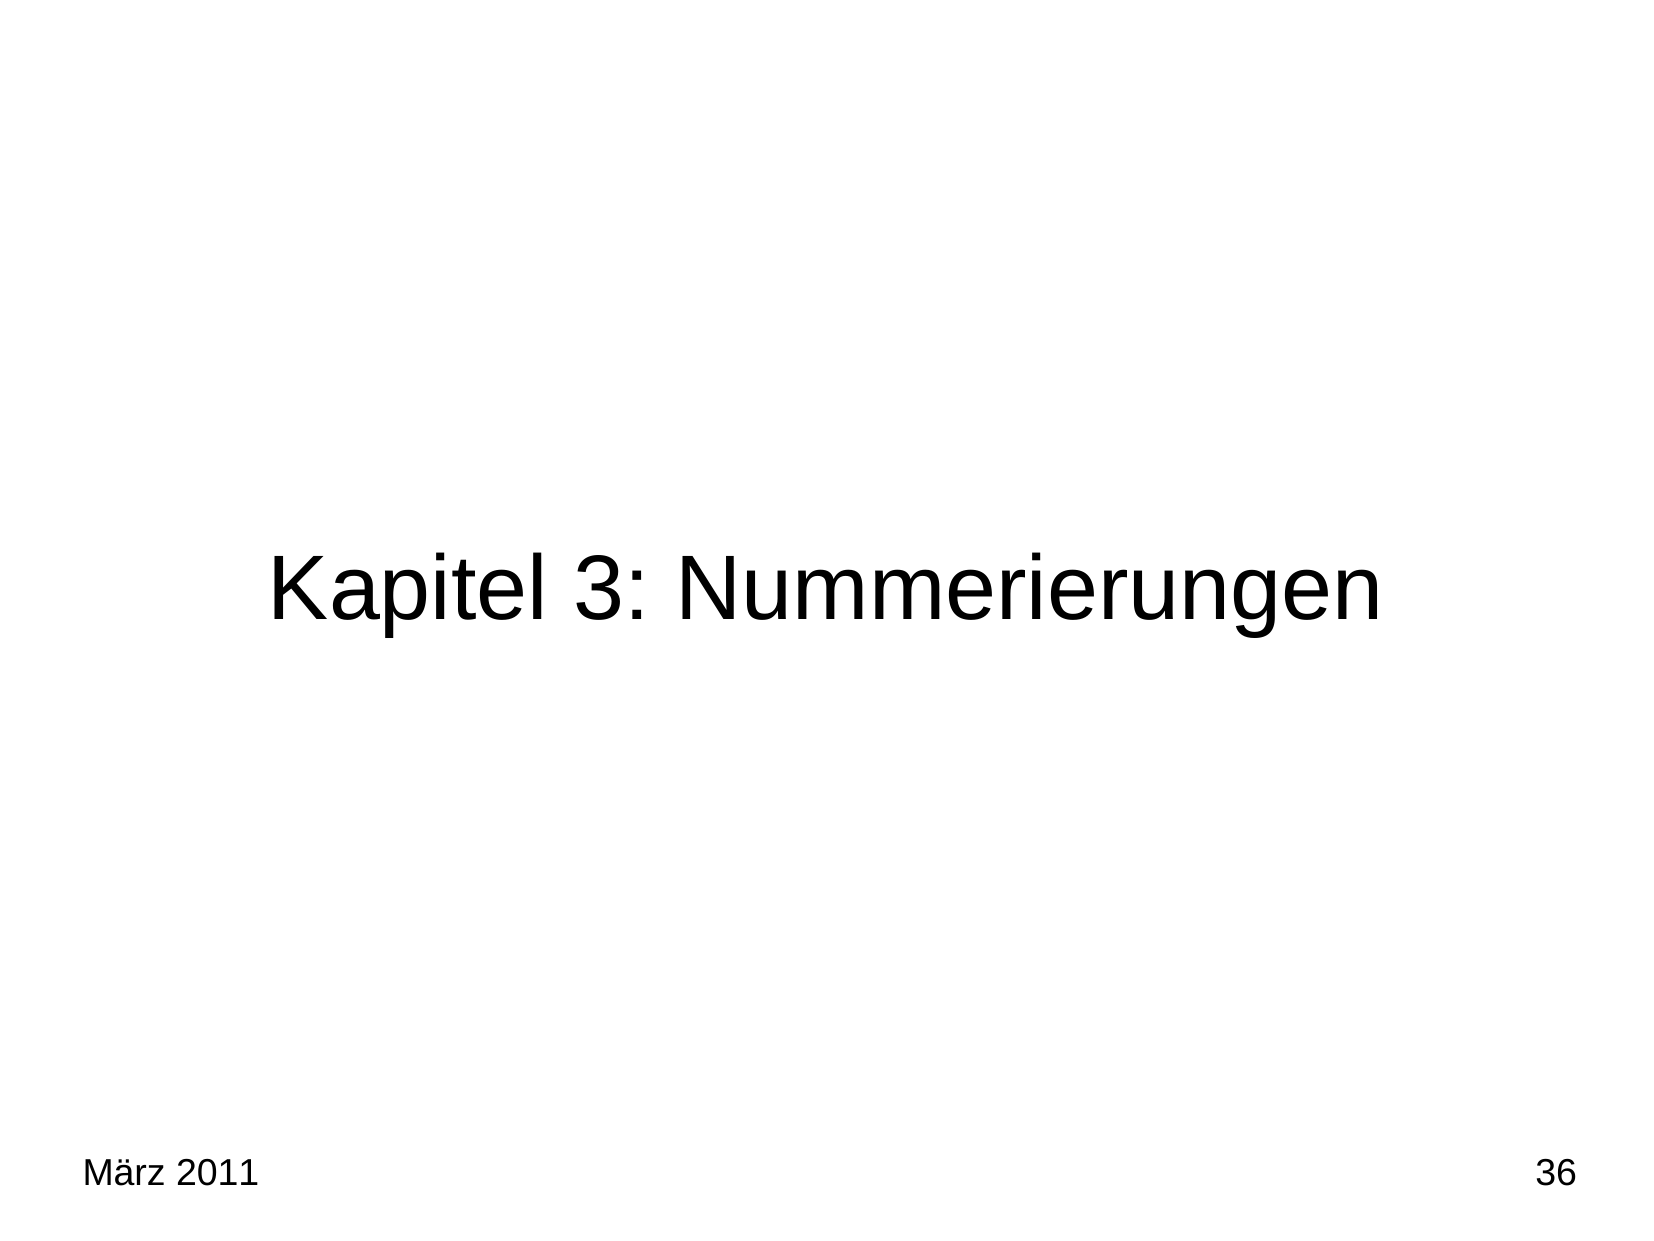

# Kapitel 3: Nummerierungen
März 2011
36